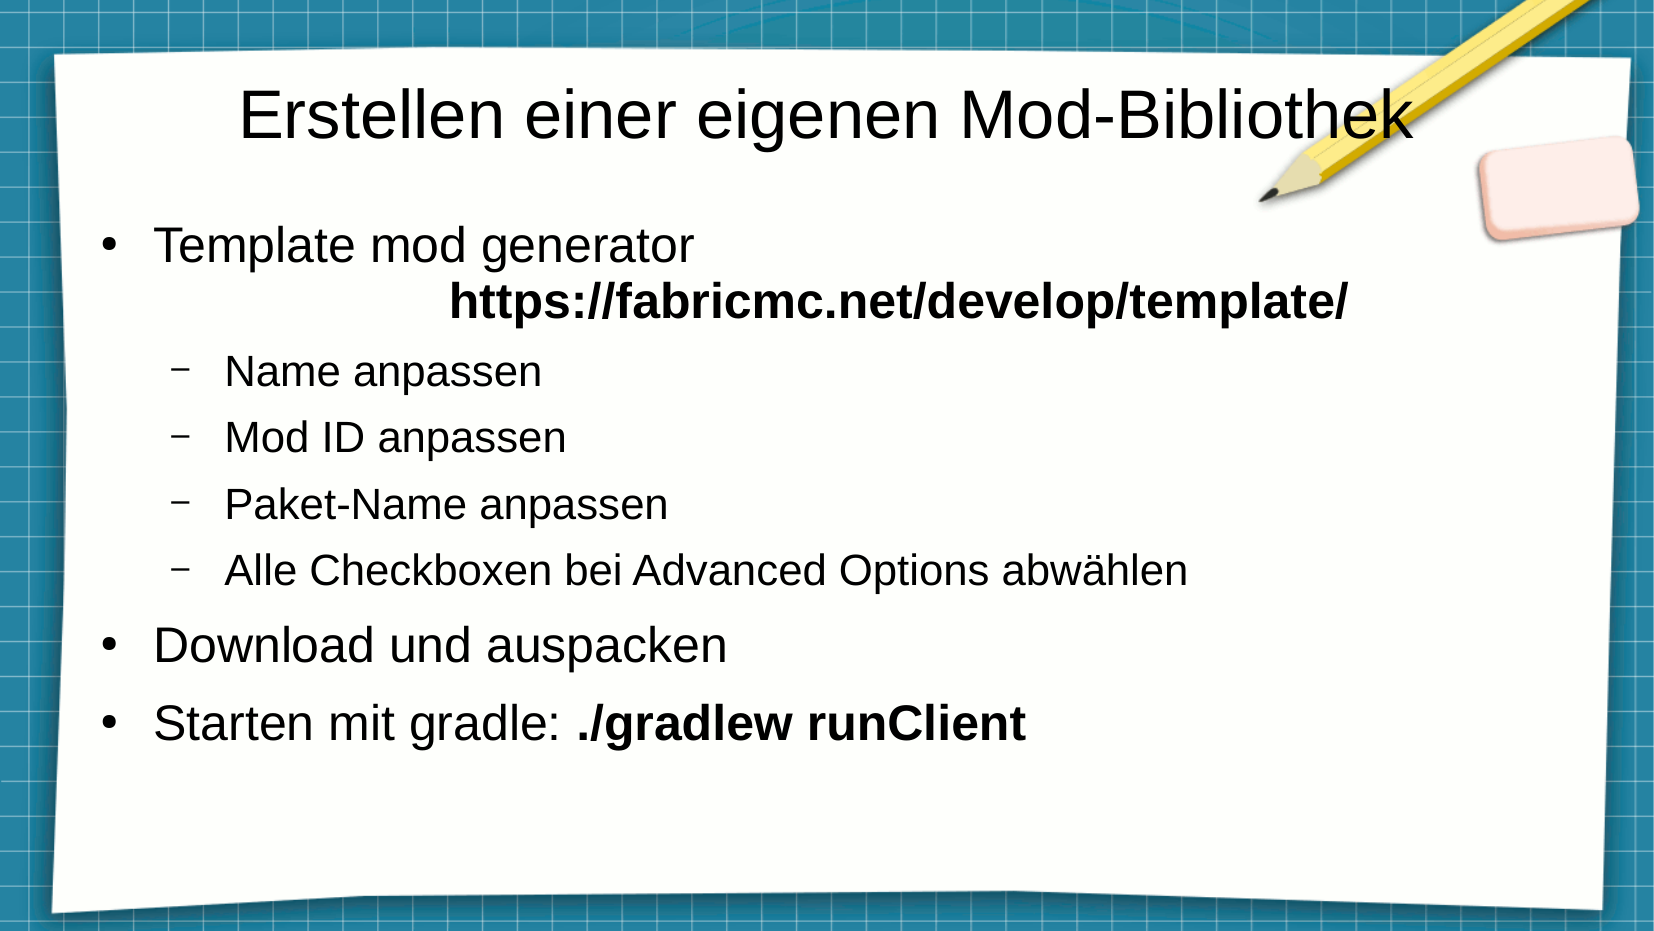

# Erstellen einer eigenen Mod-Bibliothek
Template mod generator
				https://fabricmc.net/develop/template/
Name anpassen
Mod ID anpassen
Paket-Name anpassen
Alle Checkboxen bei Advanced Options abwählen
Download und auspacken
Starten mit gradle: ./gradlew runClient